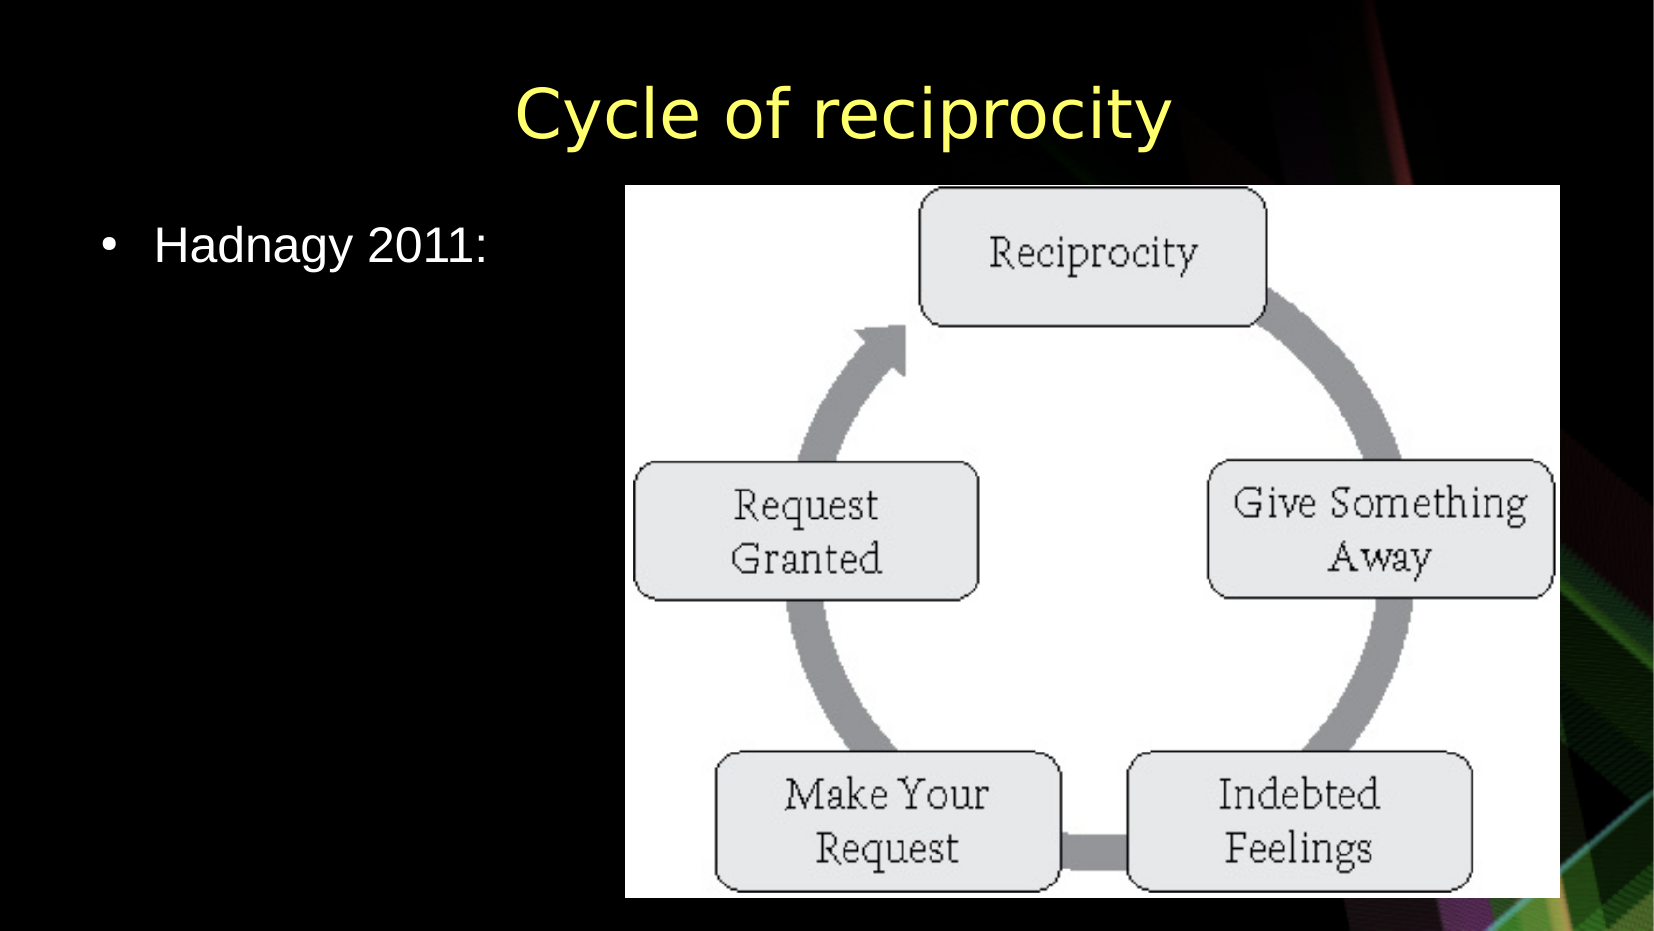

# Cycle of reciprocity
c
Hadnagy 2011: